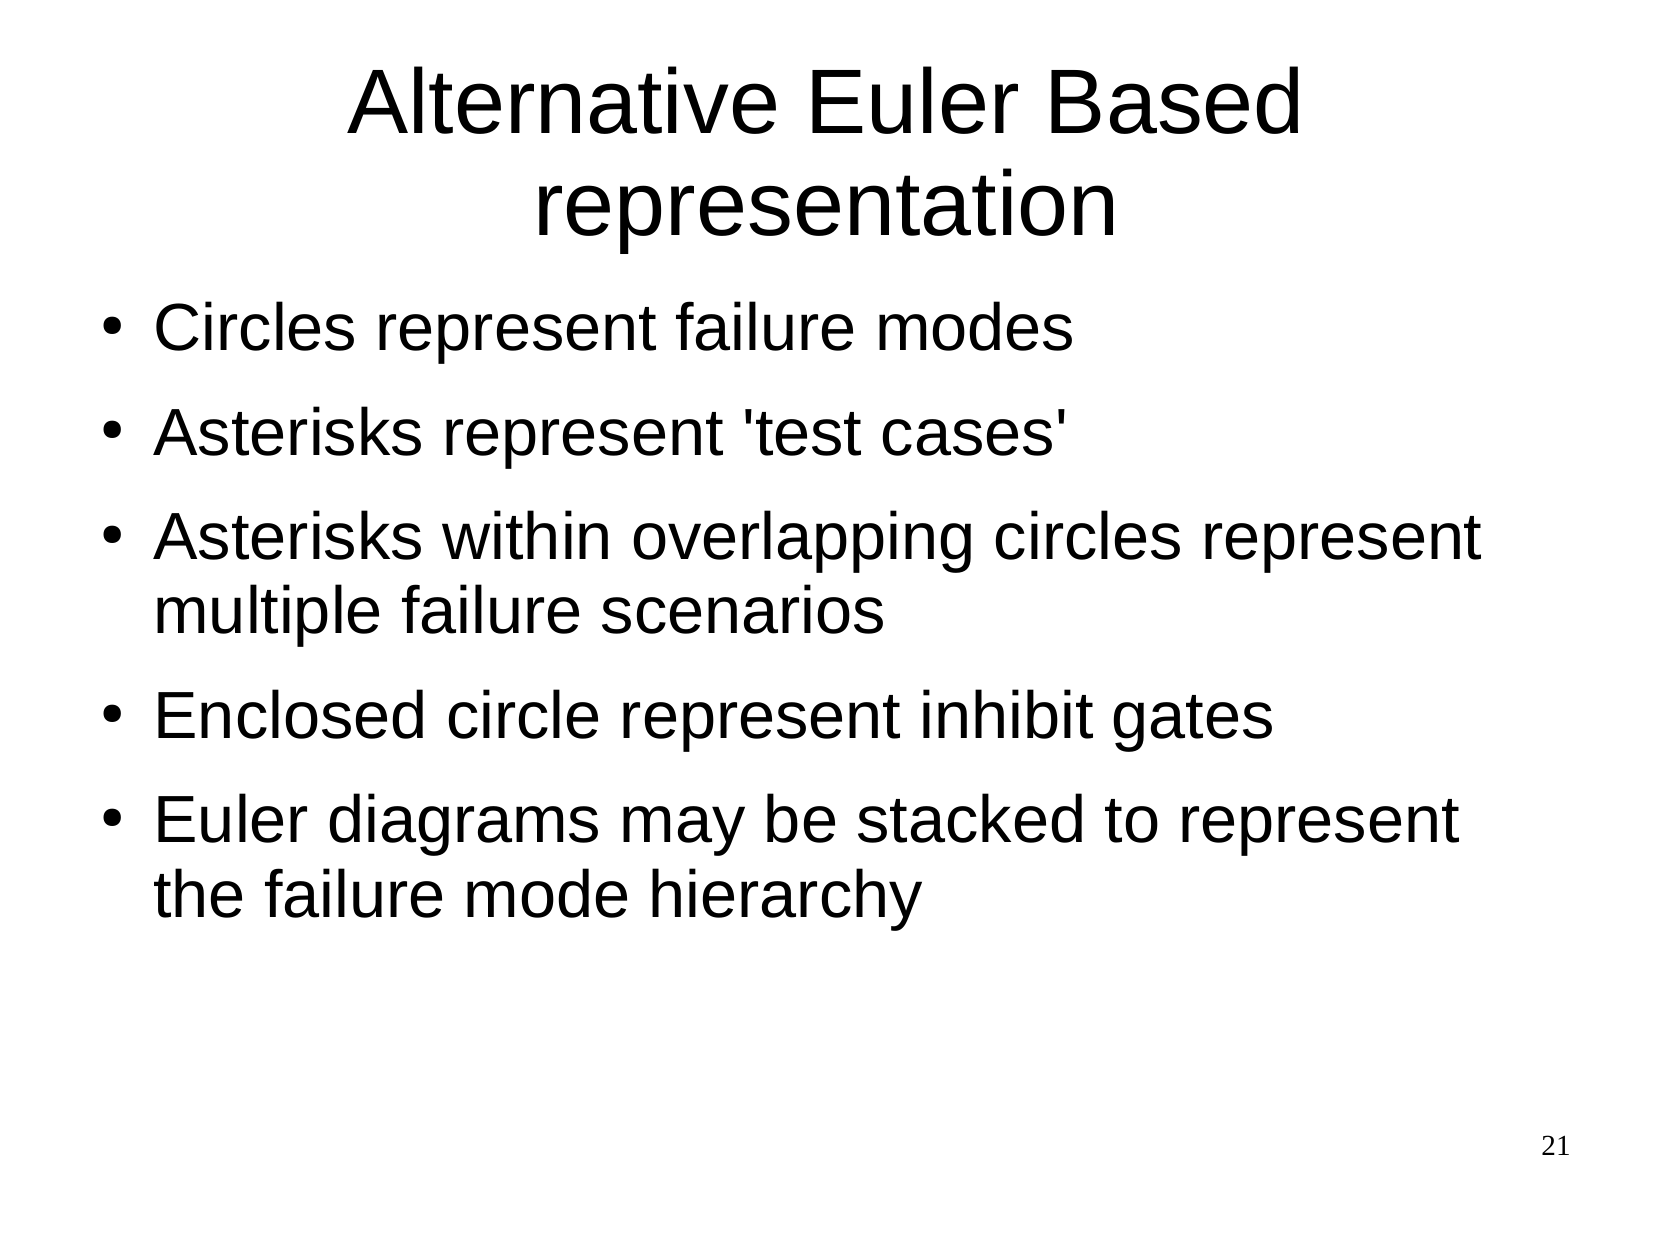

# Alternative Euler Based representation
Circles represent failure modes
Asterisks represent 'test cases'
Asterisks within overlapping circles represent multiple failure scenarios
Enclosed circle represent inhibit gates
Euler diagrams may be stacked to represent the failure mode hierarchy
21